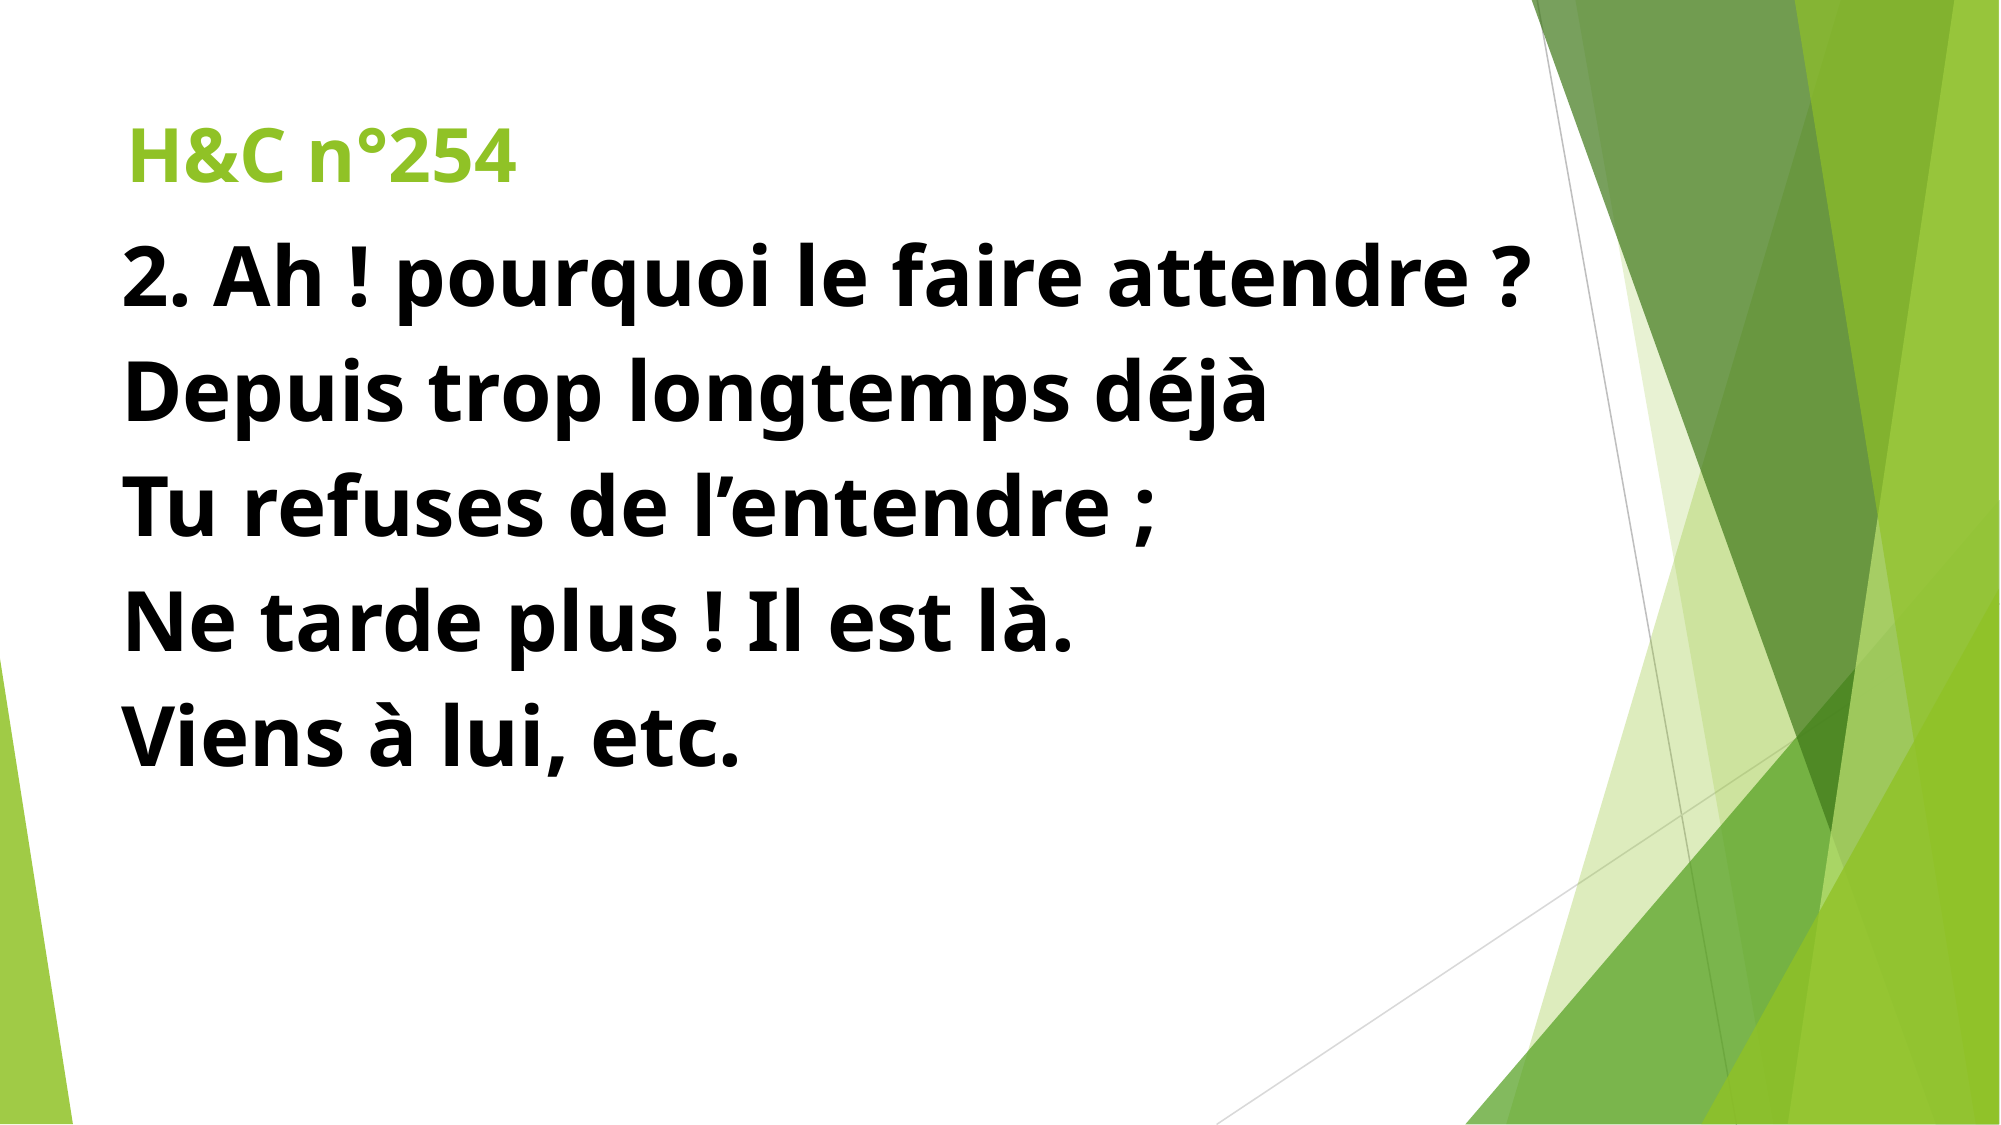

H&C n°254
2. Ah ! pourquoi le faire attendre ?
Depuis trop longtemps déjà
Tu refuses de l’entendre ;
Ne tarde plus ! Il est là.
Viens à lui, etc.